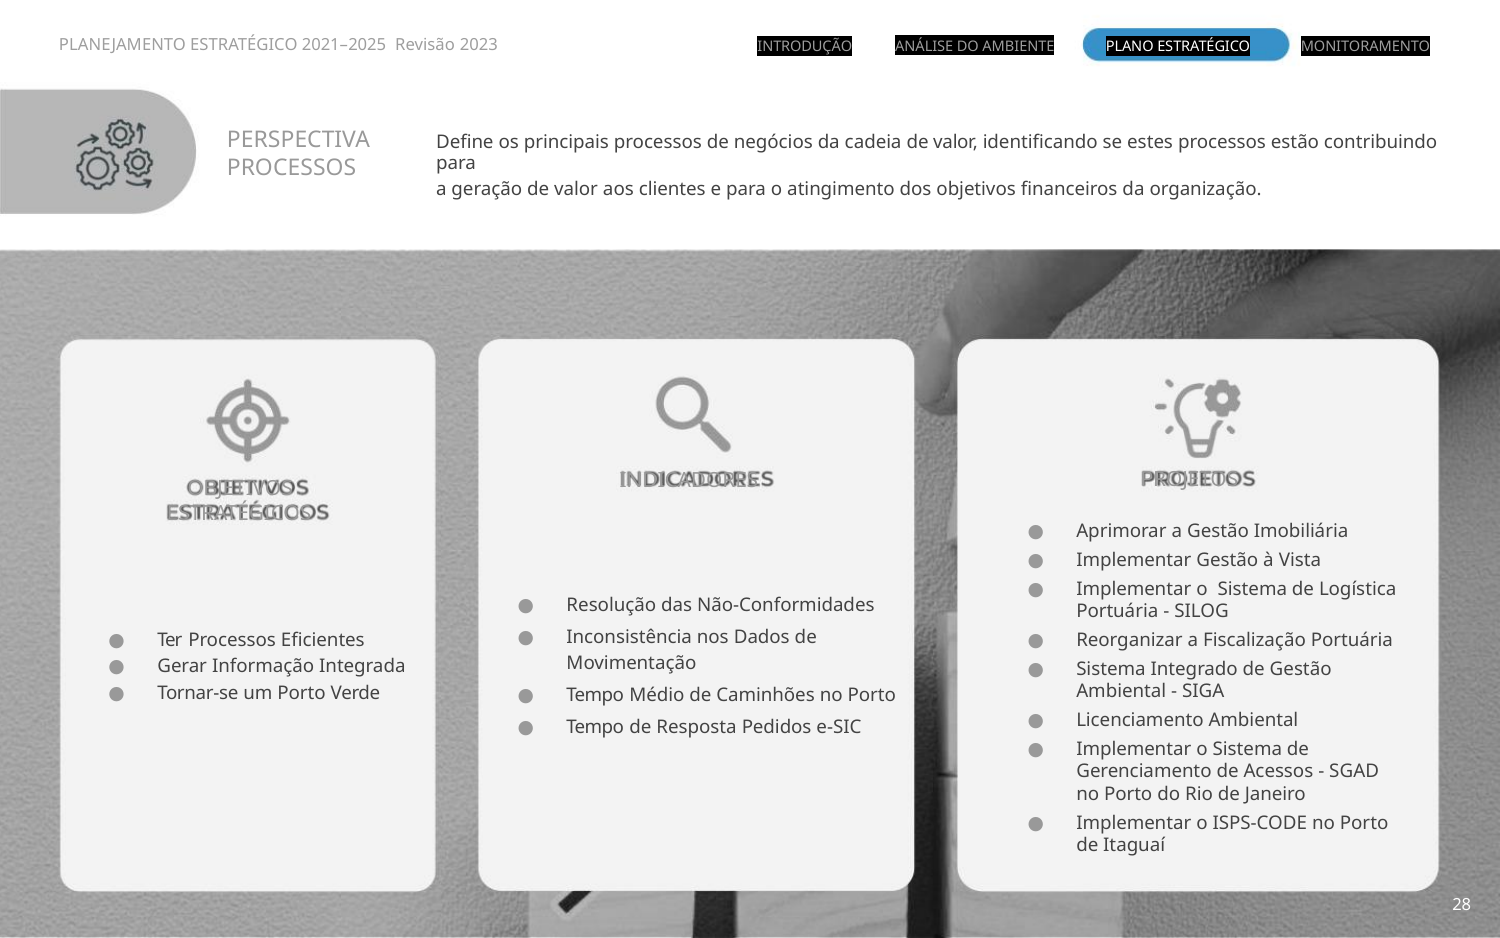

PLANEJAMENTO ESTRATÉGICO 2021–2025 Revisão 2023
ANÁLISE DO AMBIENTE
INTRODUÇÃO
PLANO ESTRATÉGICO
MONITORAMENTO
PERSPECTIVA
PROCESSOS
Define os principais processos de negócios da cadeia de valor, identificando se estes processos estão contribuindo para
a geração de valor aos clientes e para o atingimento dos objetivos financeiros da organização.
PROJETOS
INDICADORES
OBJETIVOS
ESTRATÉGICOS
●
●
●
Aprimorar a Gestão Imobiliária
Implementar Gestão à Vista
Implementar o Sistema de Logística
Portuária - SILOG
●
●
Resolução das Não-Conformidades
Inconsistência nos Dados de
Movimentação
●
●
Reorganizar a Fiscalização Portuária
●
●
●
Ter Processos Eficientes
Gerar Informação Integrada
Tornar-se um Porto Verde
Sistema Integrado de Gestão
Ambiental - SIGA
●
●
Tempo Médio de Caminhões no Porto
Tempo de Resposta Pedidos e-SIC
●
●
Licenciamento Ambiental
Implementar o Sistema de
Gerenciamento de Acessos - SGAD
no Porto do Rio de Janeiro
●
Implementar o ISPS-CODE no Porto
de Itaguaí
28